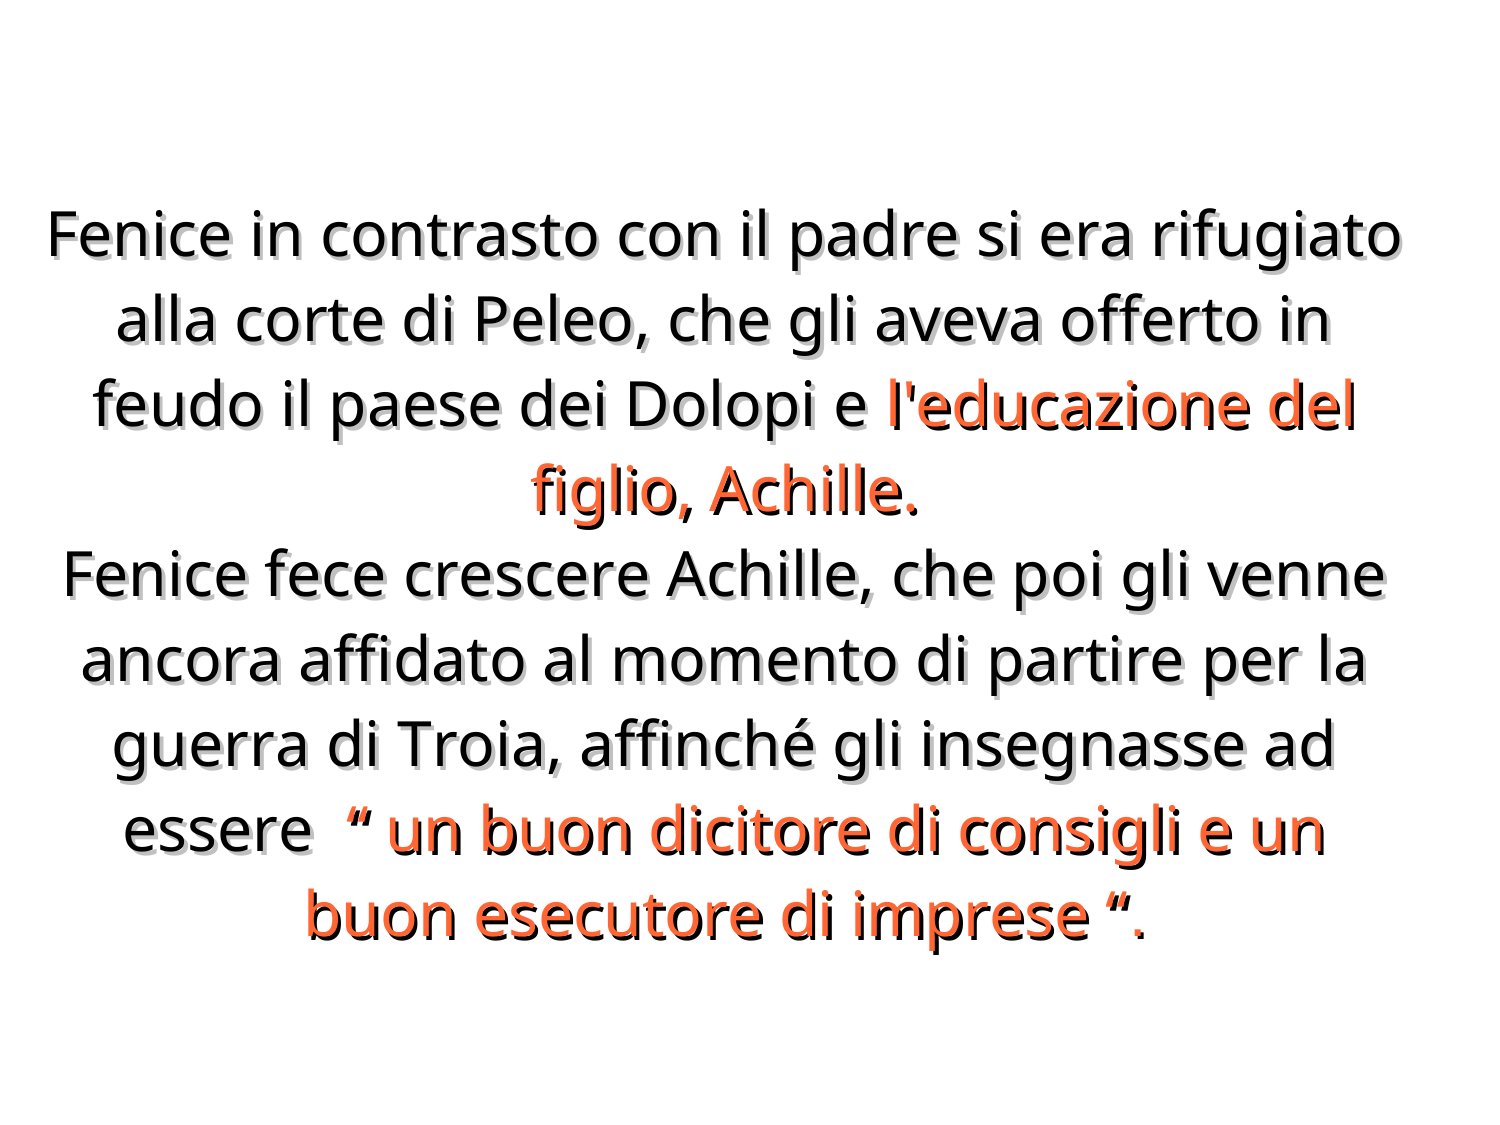

# Fenice in contrasto con il padre si era rifugiato alla corte di Peleo, che gli aveva offerto in feudo il paese dei Dolopi e l'educazione del figlio, Achille. Fenice fece crescere Achille, che poi gli venne ancora affidato al momento di partire per la guerra di Troia, affinché gli insegnasse ad essere “ un buon dicitore di consigli e un buon esecutore di imprese “.